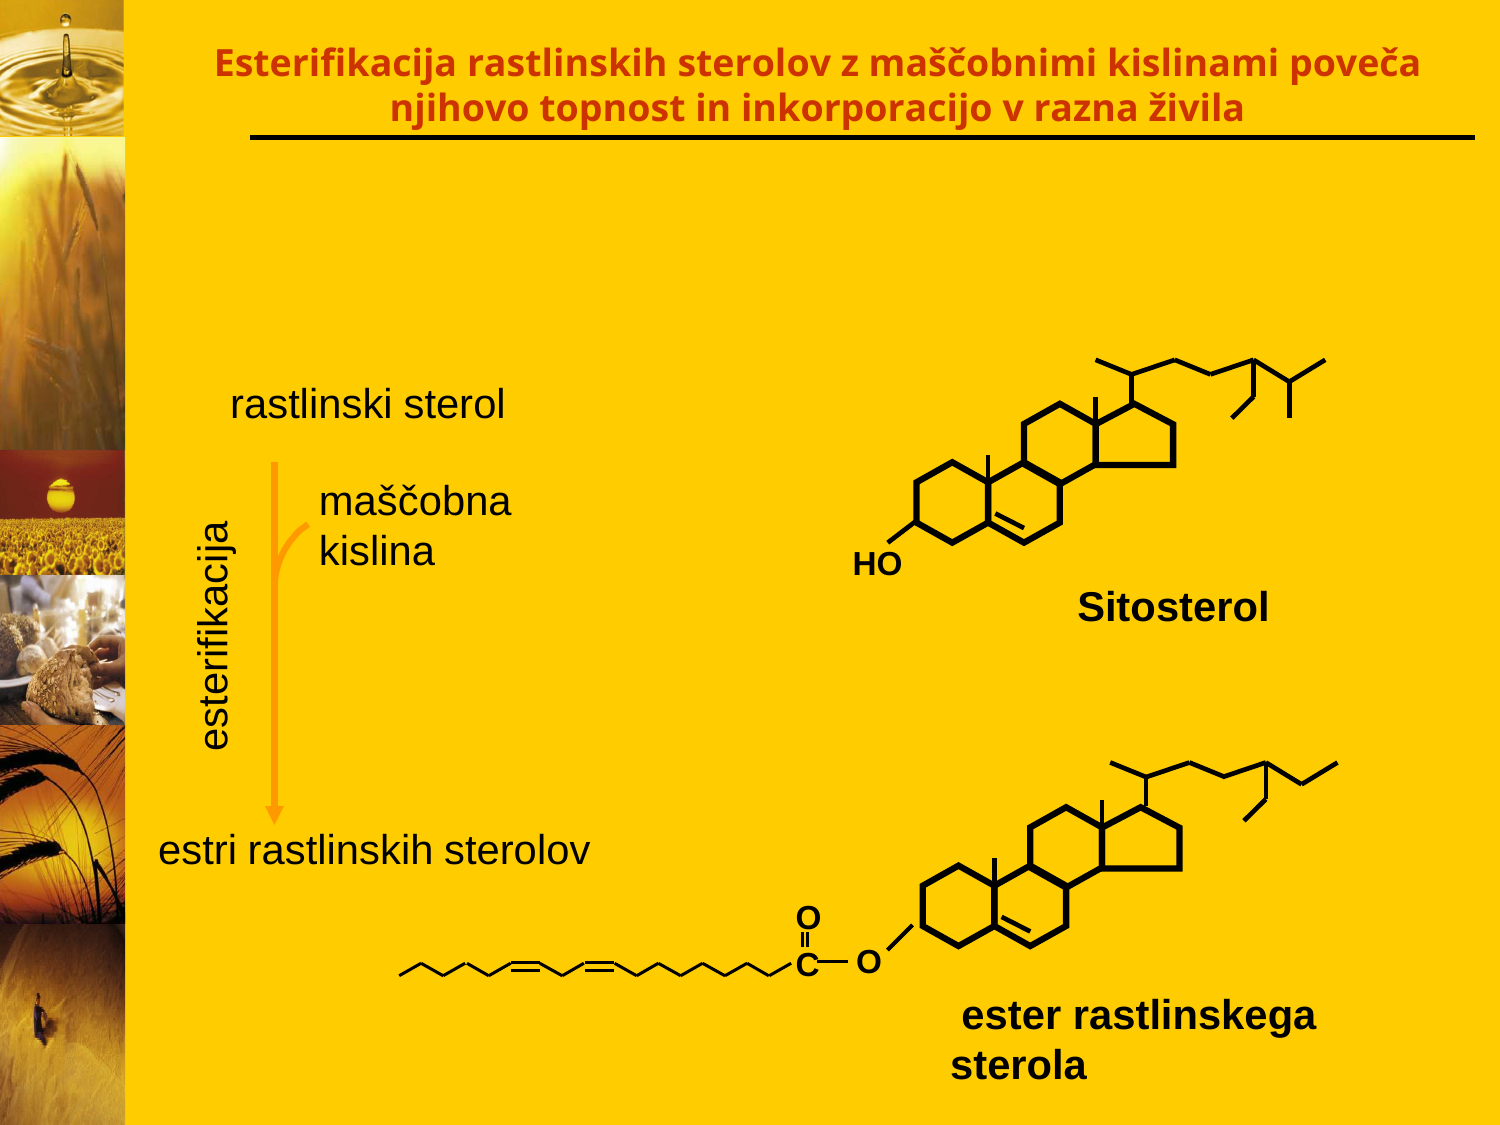

Esterifikacija rastlinskih sterolov z maščobnimi kislinami poveča njihovo topnost in inkorporacijo v razna živila
rastlinski sterol
maščobna kislina
HO
esterifikacija
Sitosterol
 estri rastlinskih sterolov
O
O
C
 ester rastlinskega sterola